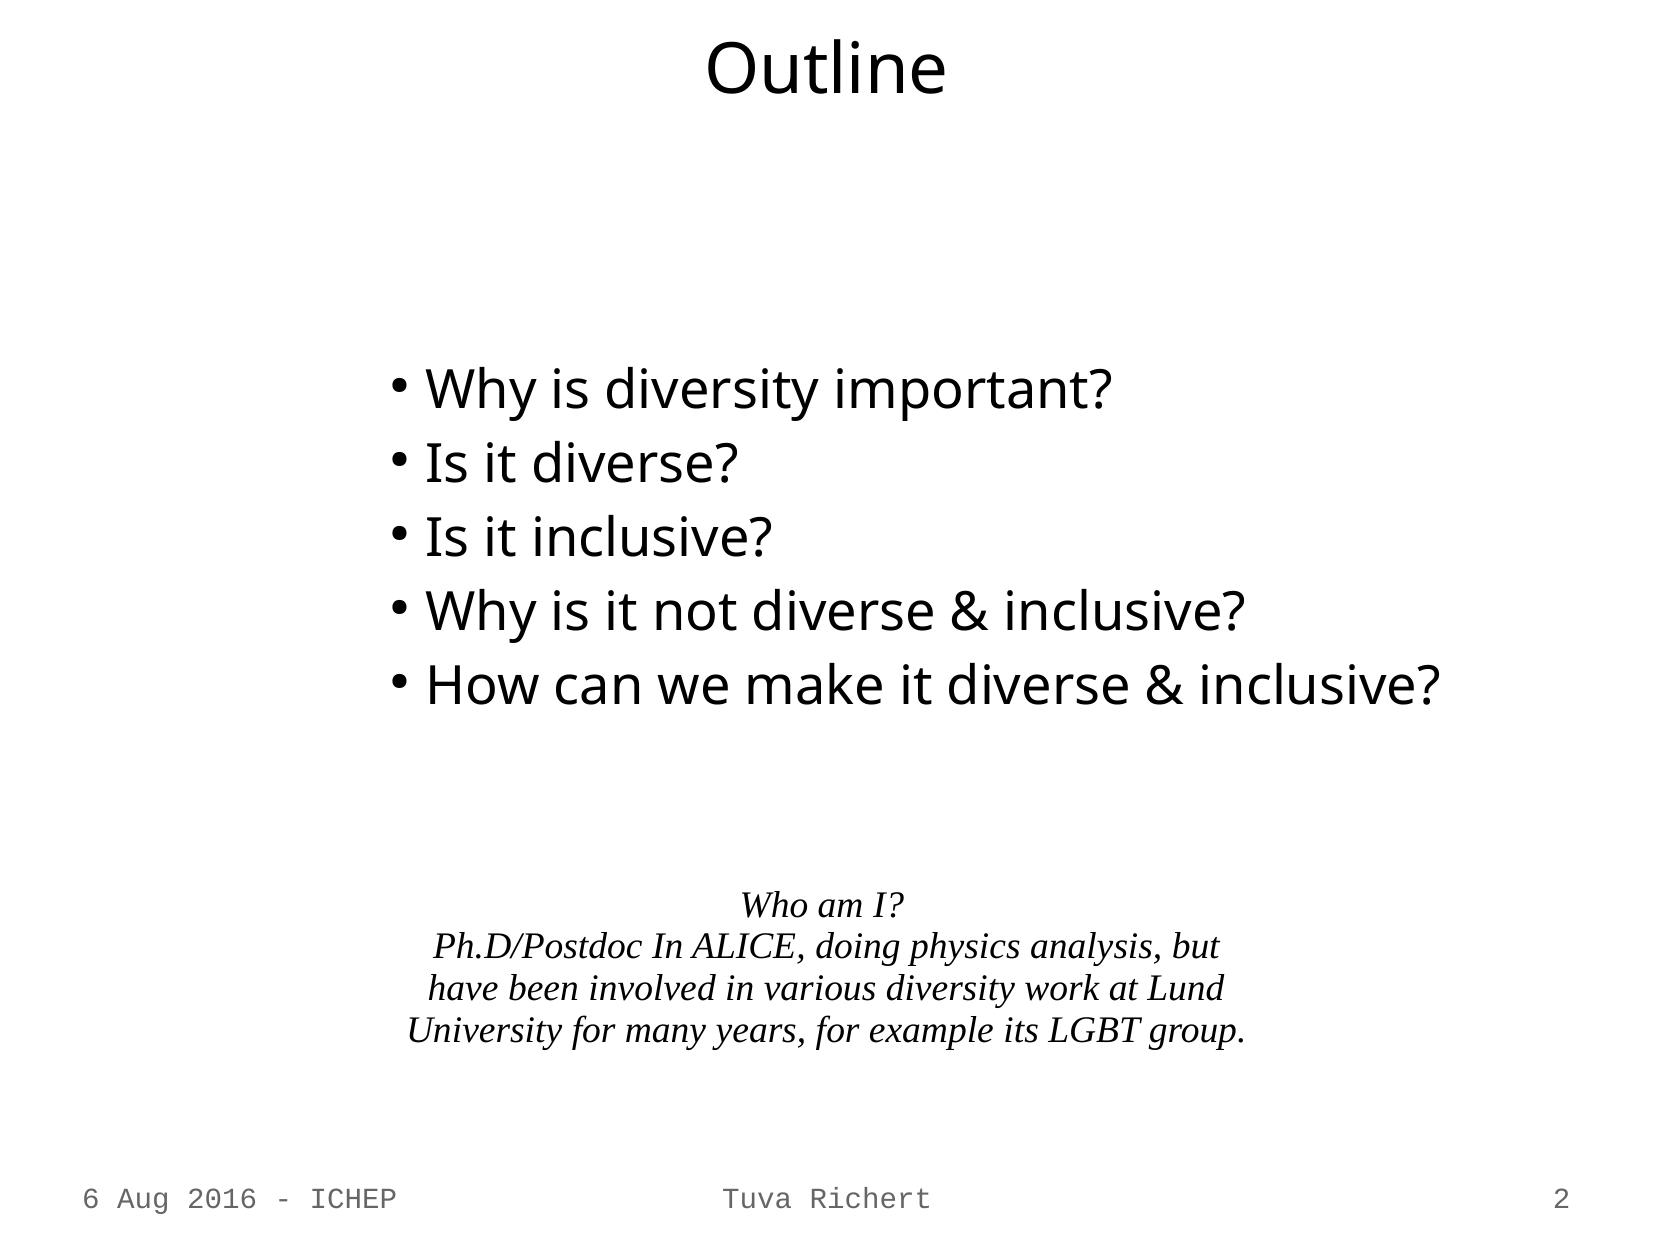

# Outline
Why is diversity important?
Is it diverse?
Is it inclusive?
Why is it not diverse & inclusive?
How can we make it diverse & inclusive?
Who am I?
Ph.D/Postdoc In ALICE, doing physics analysis, but have been involved in various diversity work at Lund University for many years, for example its LGBT group.
6 Aug 2016 - ICHEP
Tuva Richert
2